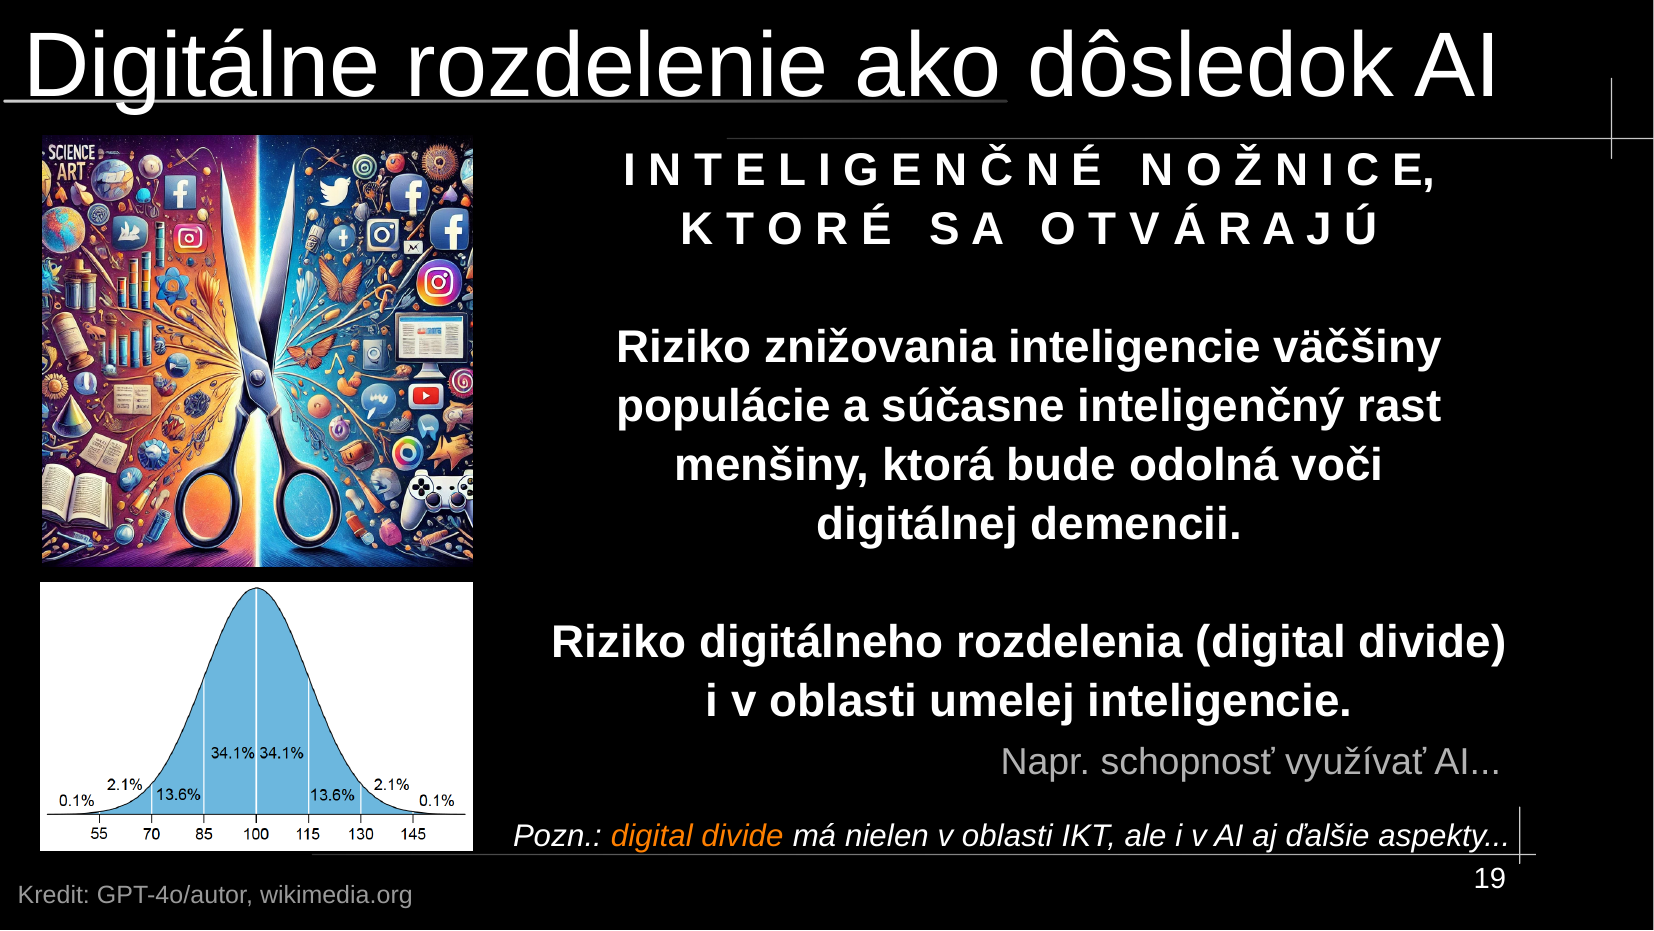

# Digitálne rozdelenie ako dôsledok AI
I N T E L I G E N Č N É N O Ž N I C E,
K T O R É S A O T V Á R A J Ú
Riziko znižovania inteligencie väčšiny populácie a súčasne inteligenčný rast menšiny, ktorá bude odolná voči
digitálnej demencii.
Riziko digitálneho rozdelenia (digital divide) i v oblasti umelej inteligencie.
						Napr. schopnosť využívať AI...
Pozn.: digital divide má nielen v oblasti IKT, ale i v AI aj ďalšie aspekty...
Kredit: GPT-4o/autor, wikimedia.org
19